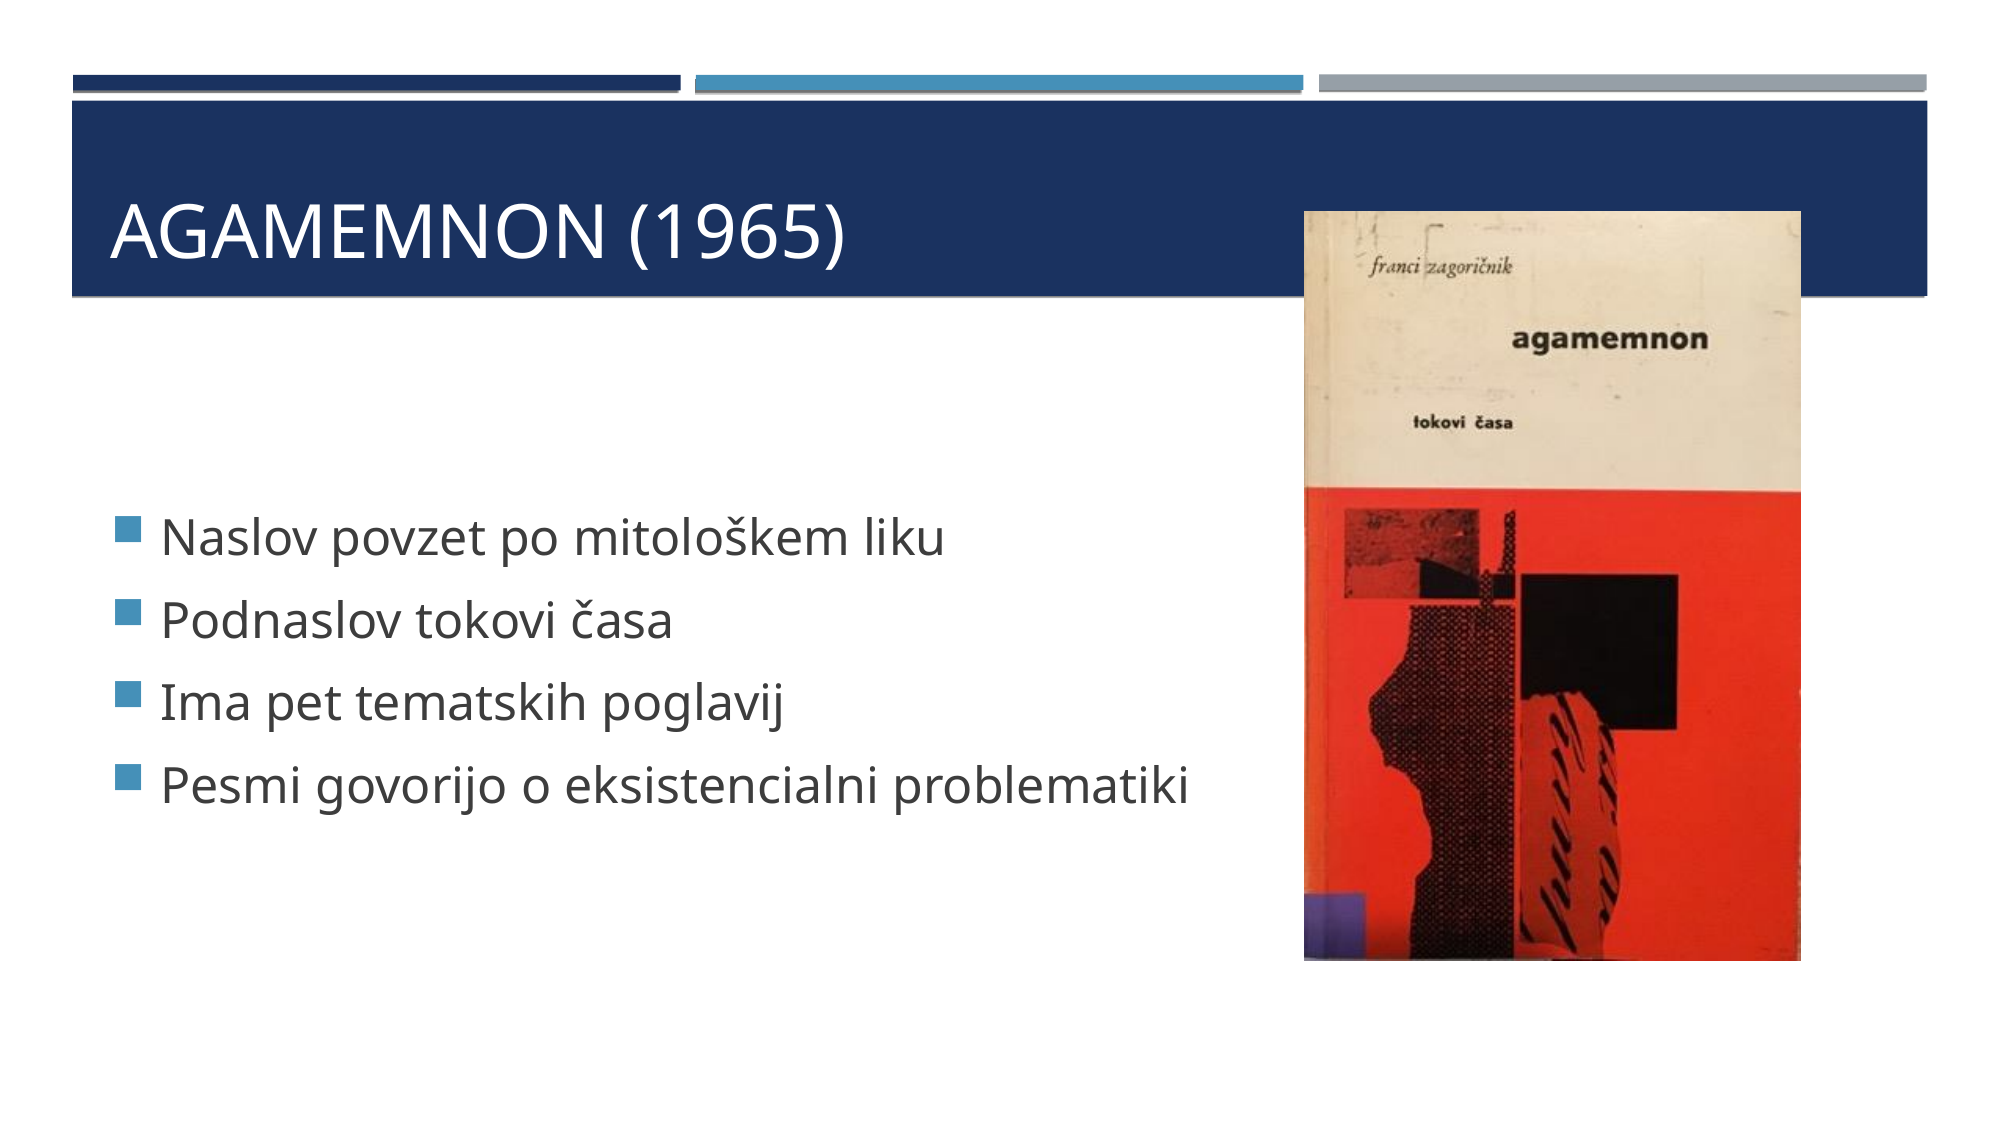

# Agamemnon (1965)
Naslov povzet po mitološkem liku
Podnaslov tokovi časa
Ima pet tematskih poglavij
Pesmi govorijo o eksistencialni problematiki